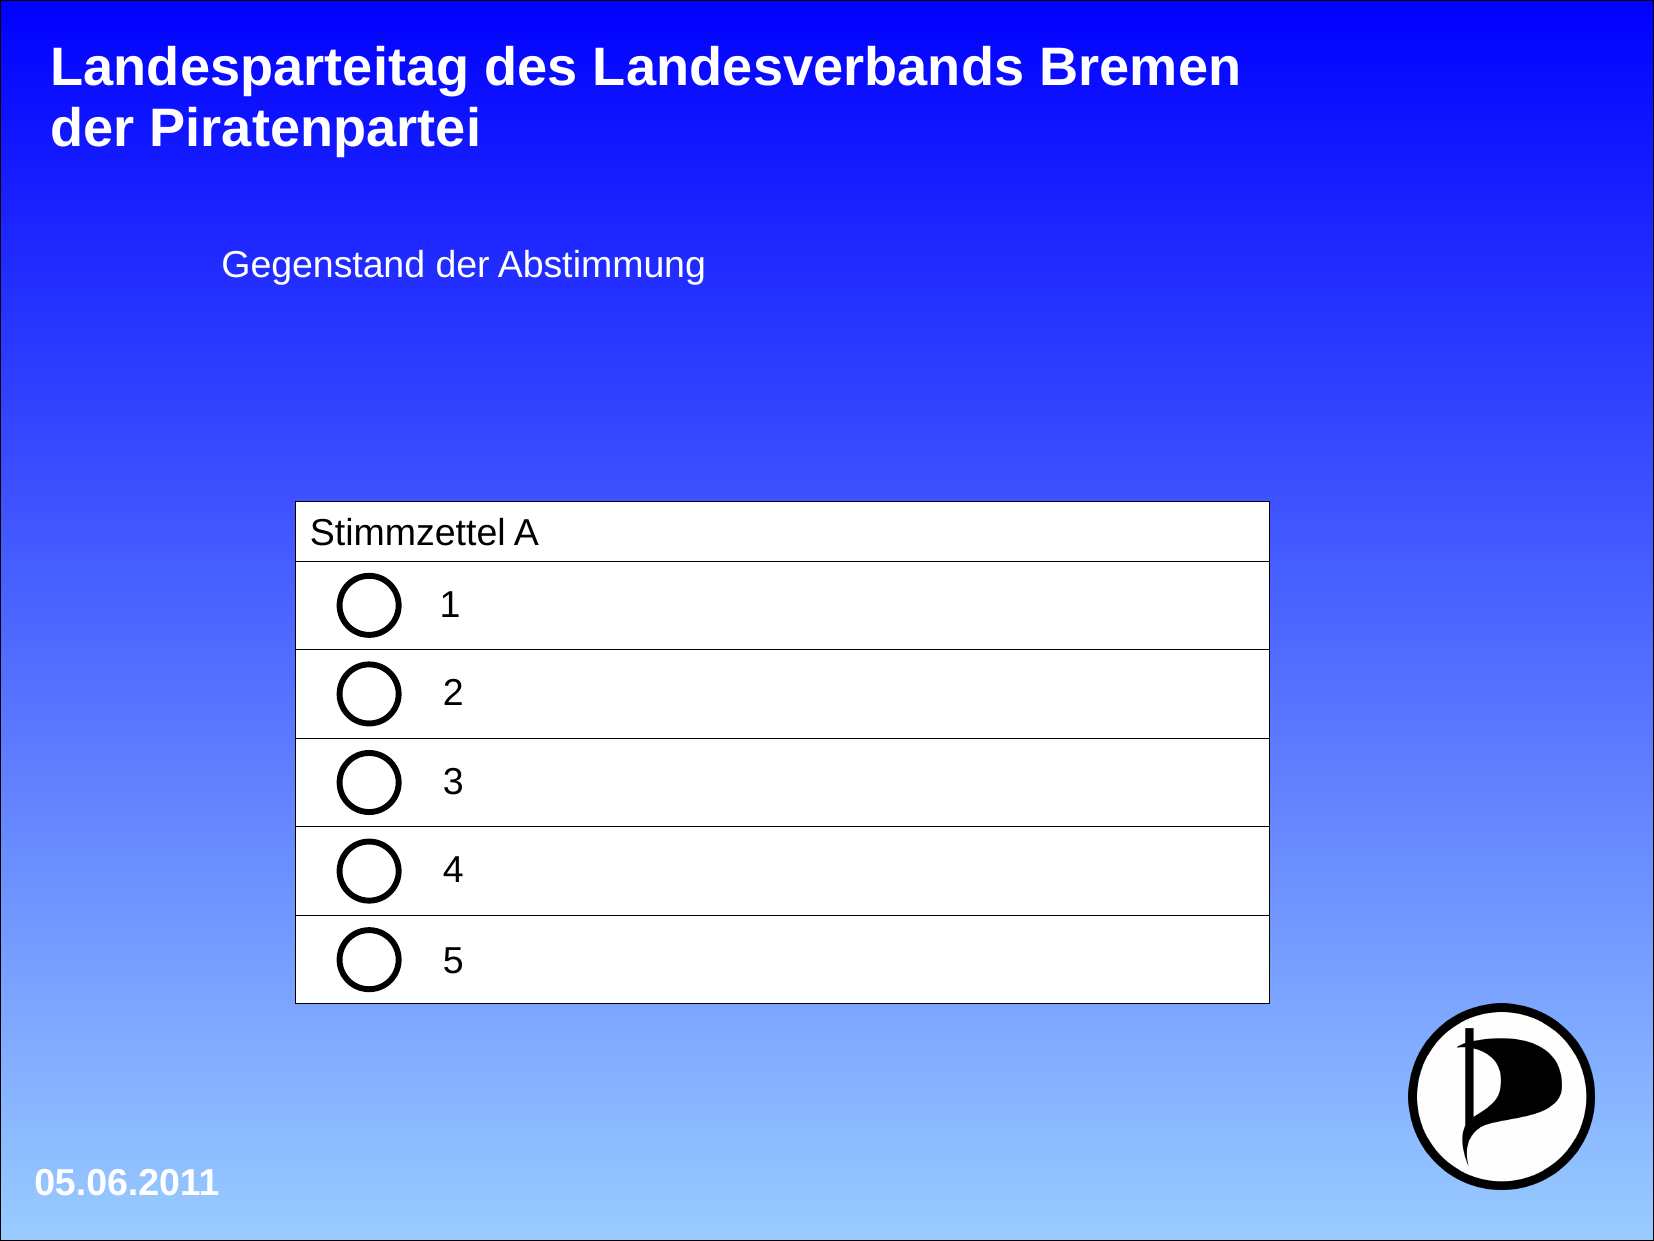

Gegenstand der Abstimmung
Stimmzettel A
1
2
3
4
5